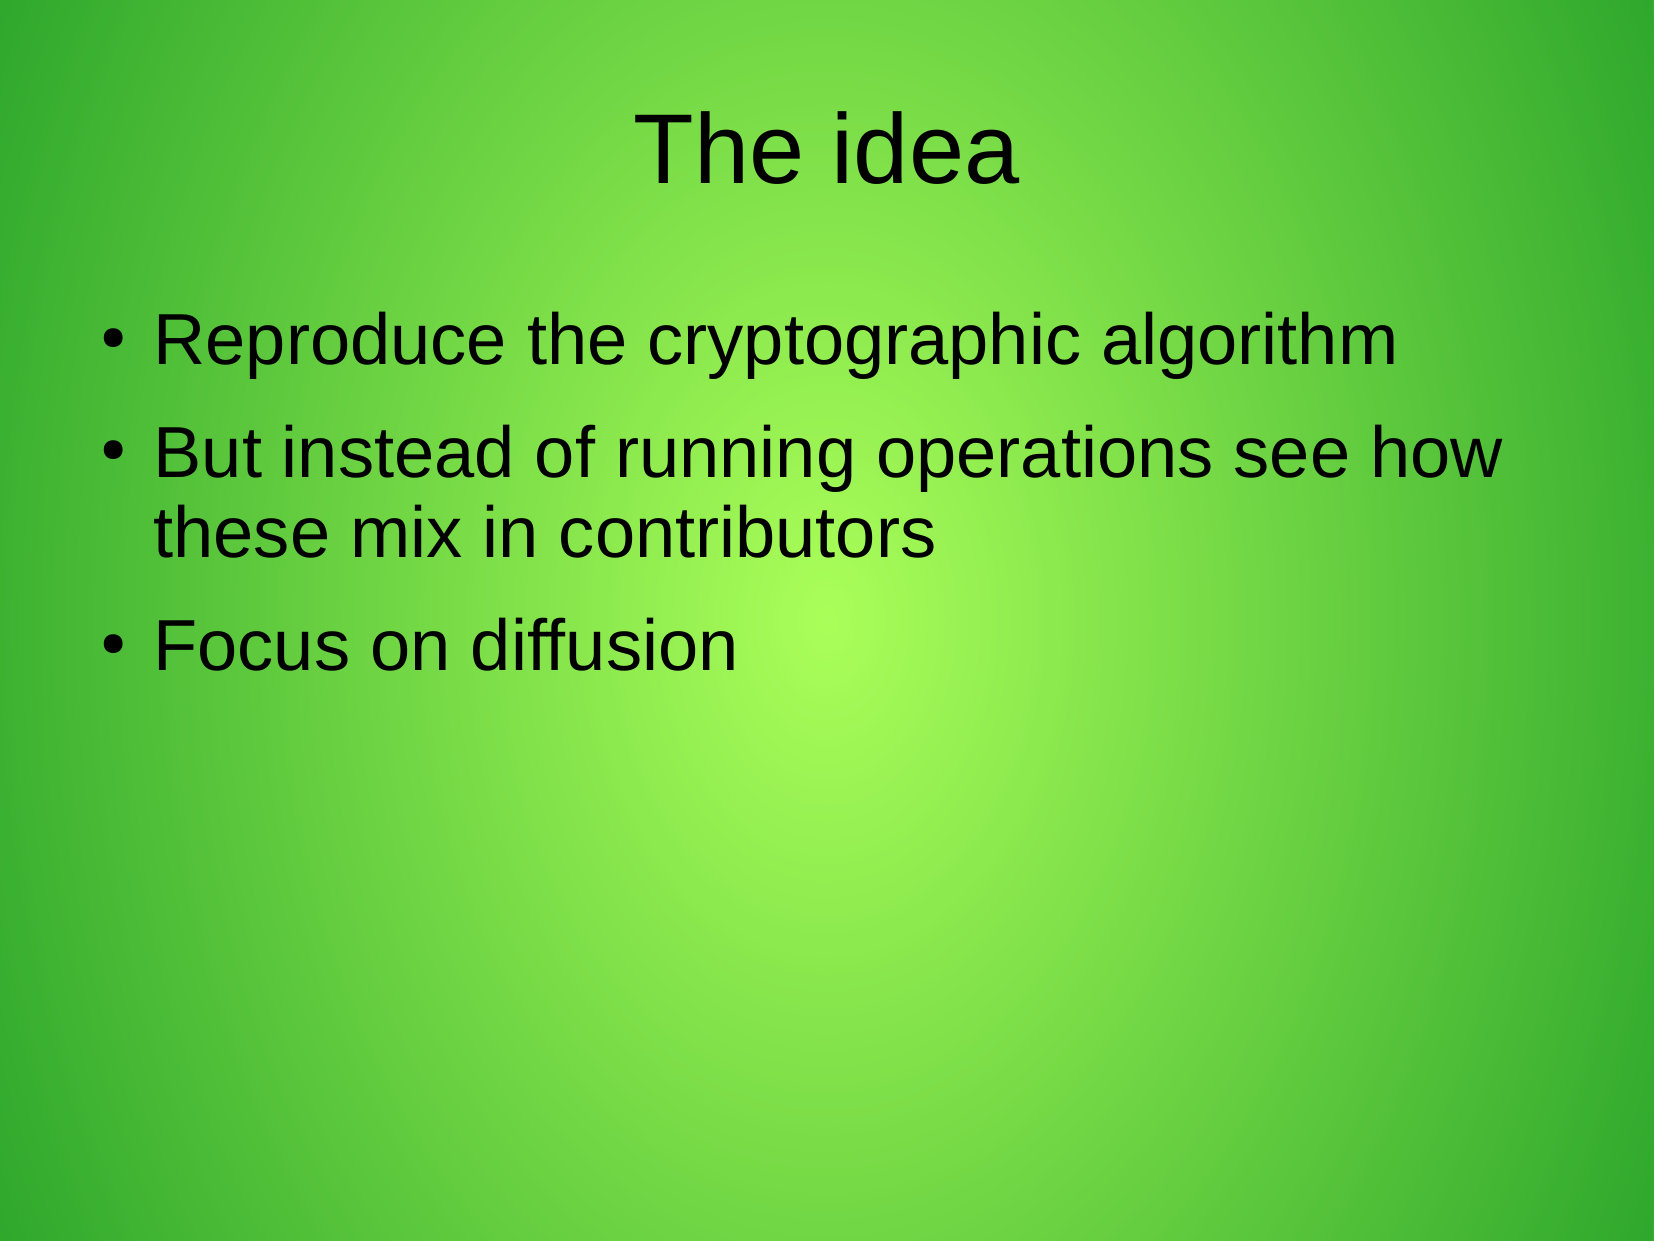

# The idea
Reproduce the cryptographic algorithm
But instead of running operations see how these mix in contributors
Focus on diffusion